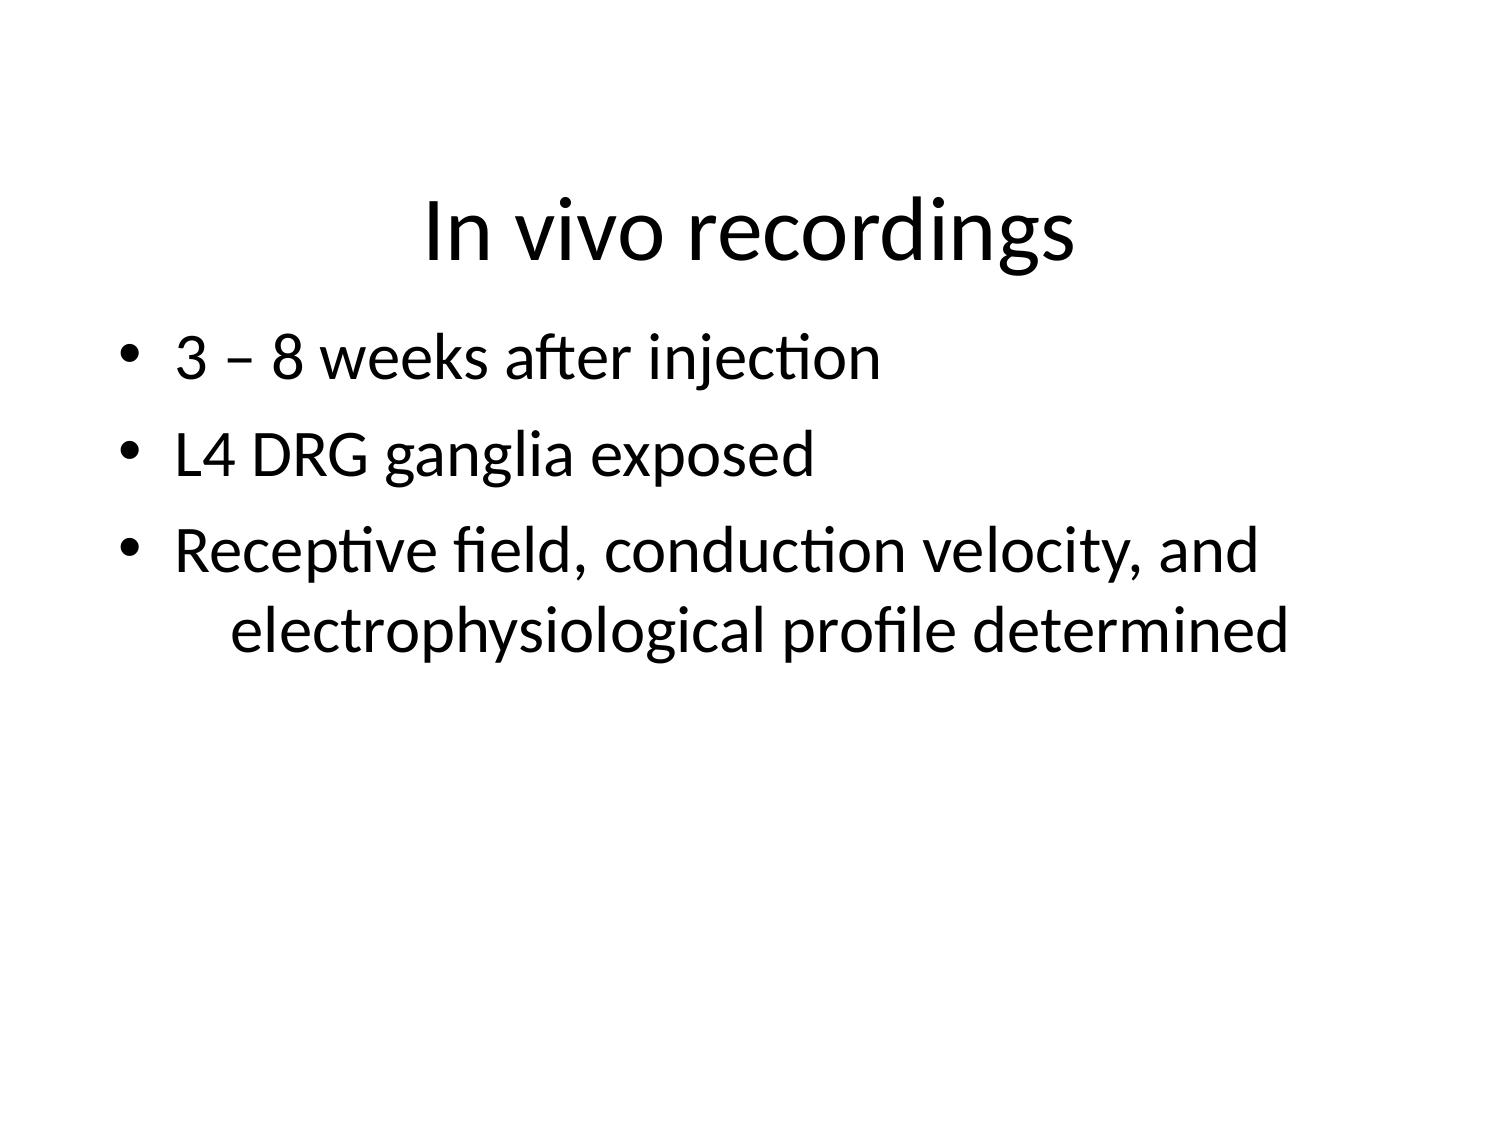

# In vivo recordings
3 – 8 weeks after injection
L4 DRG ganglia exposed
Receptive field, conduction velocity, and electrophysiological profile determined